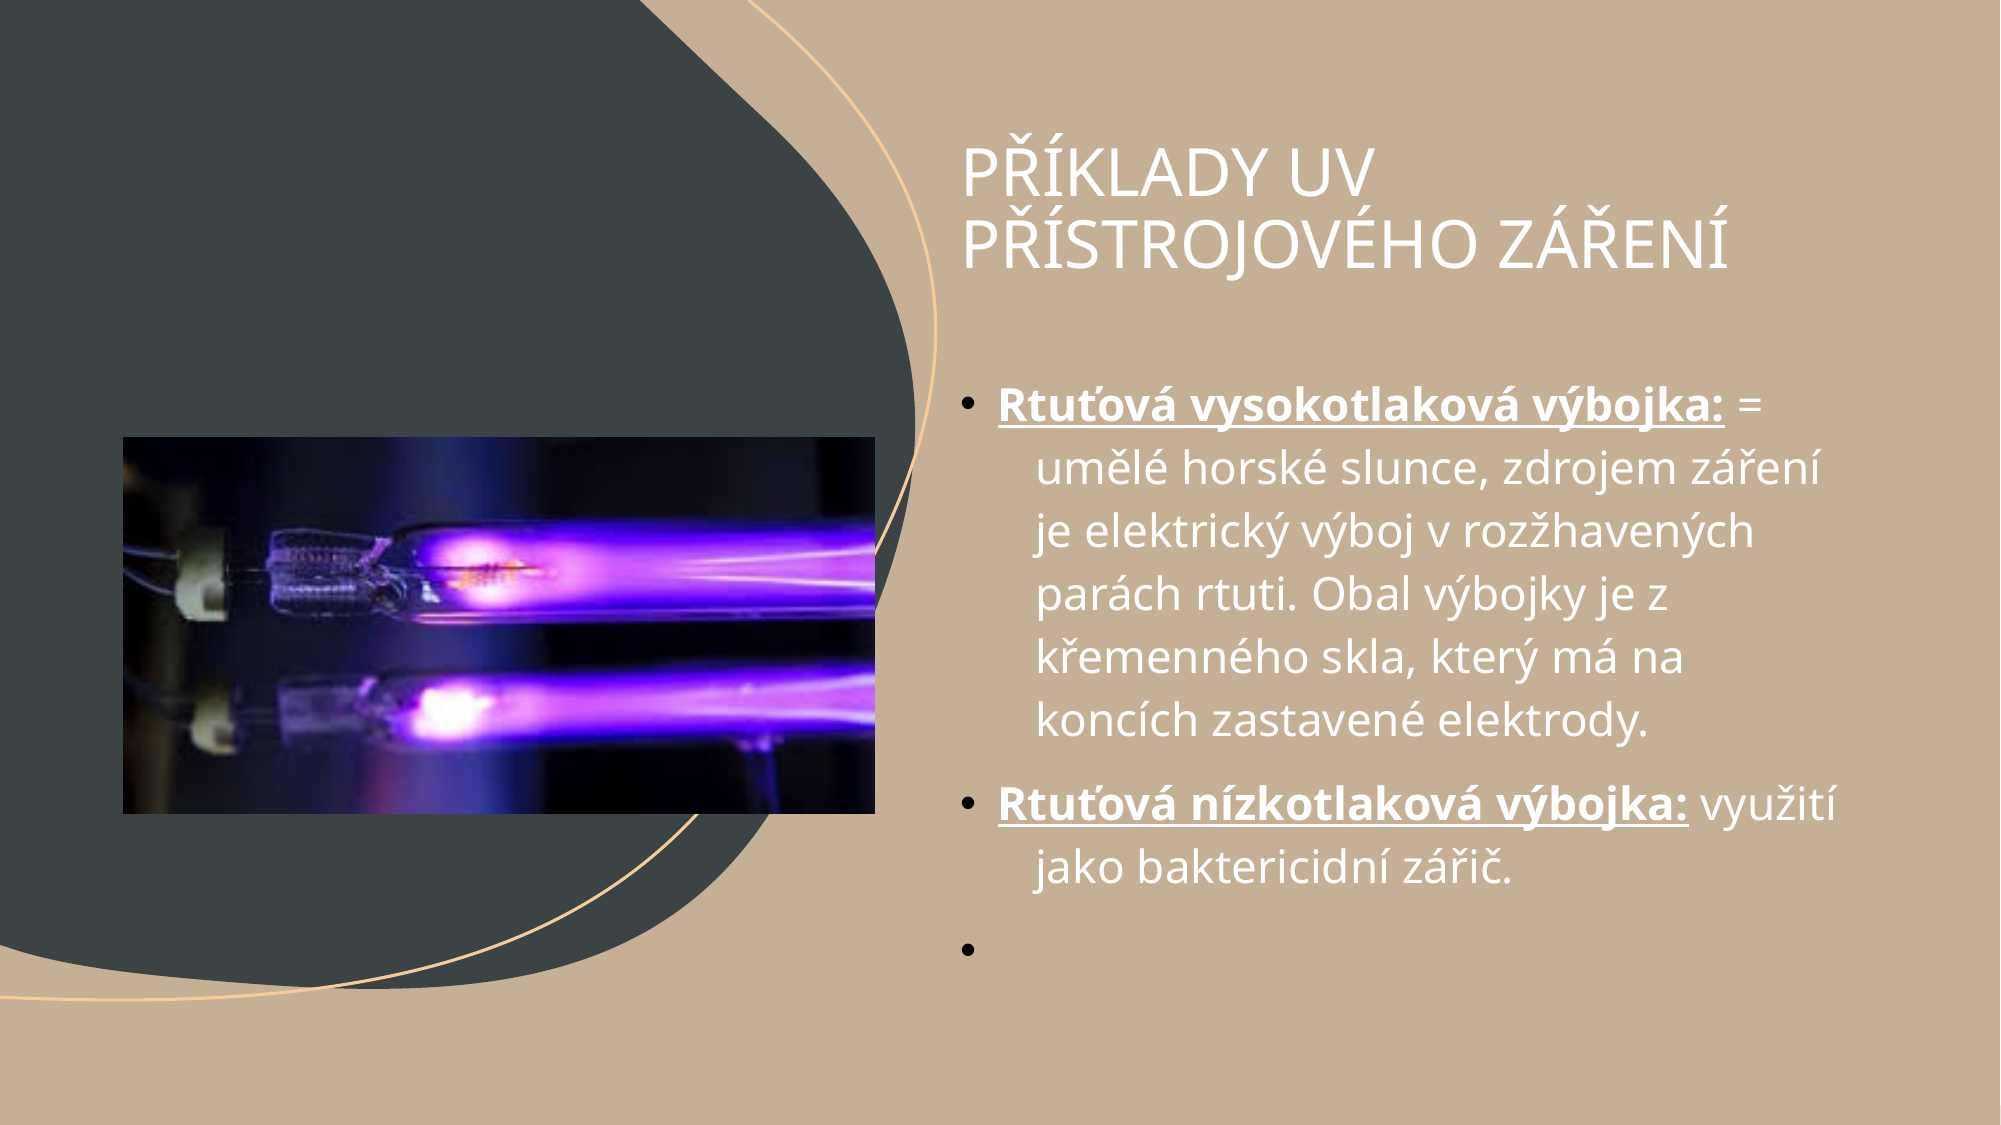

PŘÍKLADY UV PŘÍSTROJOVÉHO ZÁŘENÍ
# Rtuťová vysokotlaková výbojka: = umělé horské slunce, zdrojem záření je elektrický výboj v rozžhavených parách rtuti. Obal výbojky je z křemenného skla, který má na koncích zastavené elektrody.
Rtuťová nízkotlaková výbojka: využití jako baktericidní zářič.